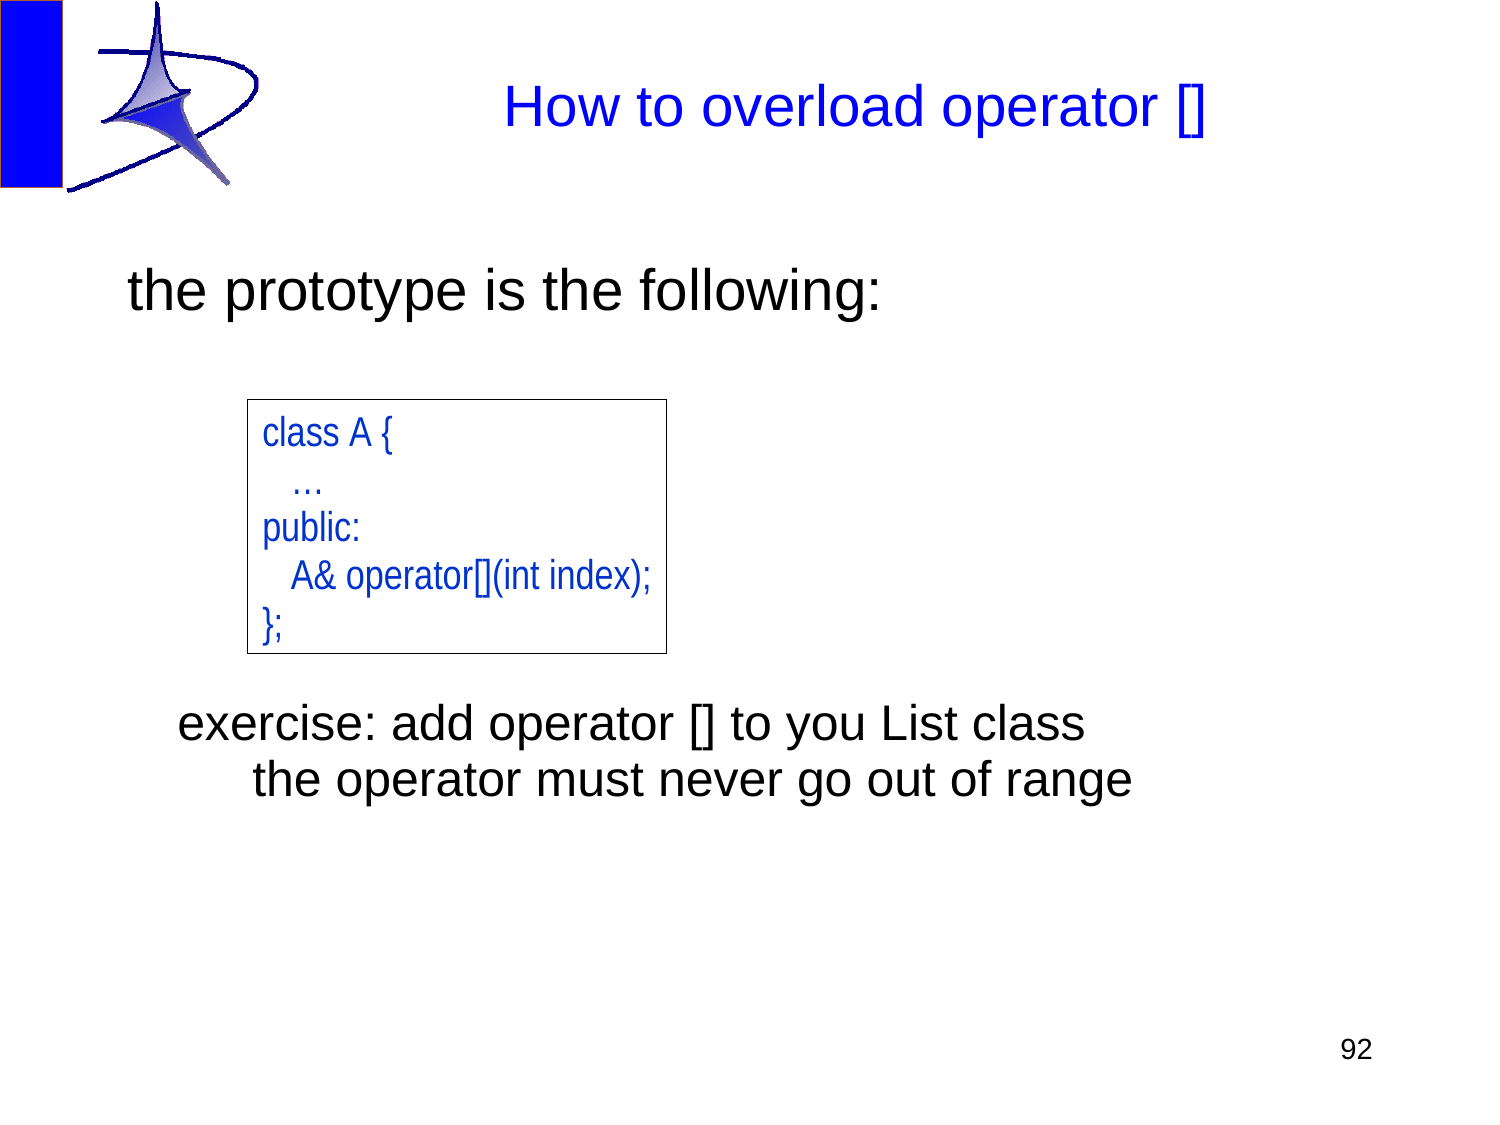

# How to overload operator []
the prototype is the following:
class A {
 …
public:
 A& operator[](int index);
};
exercise: add operator [] to you List class
the operator must never go out of range
92